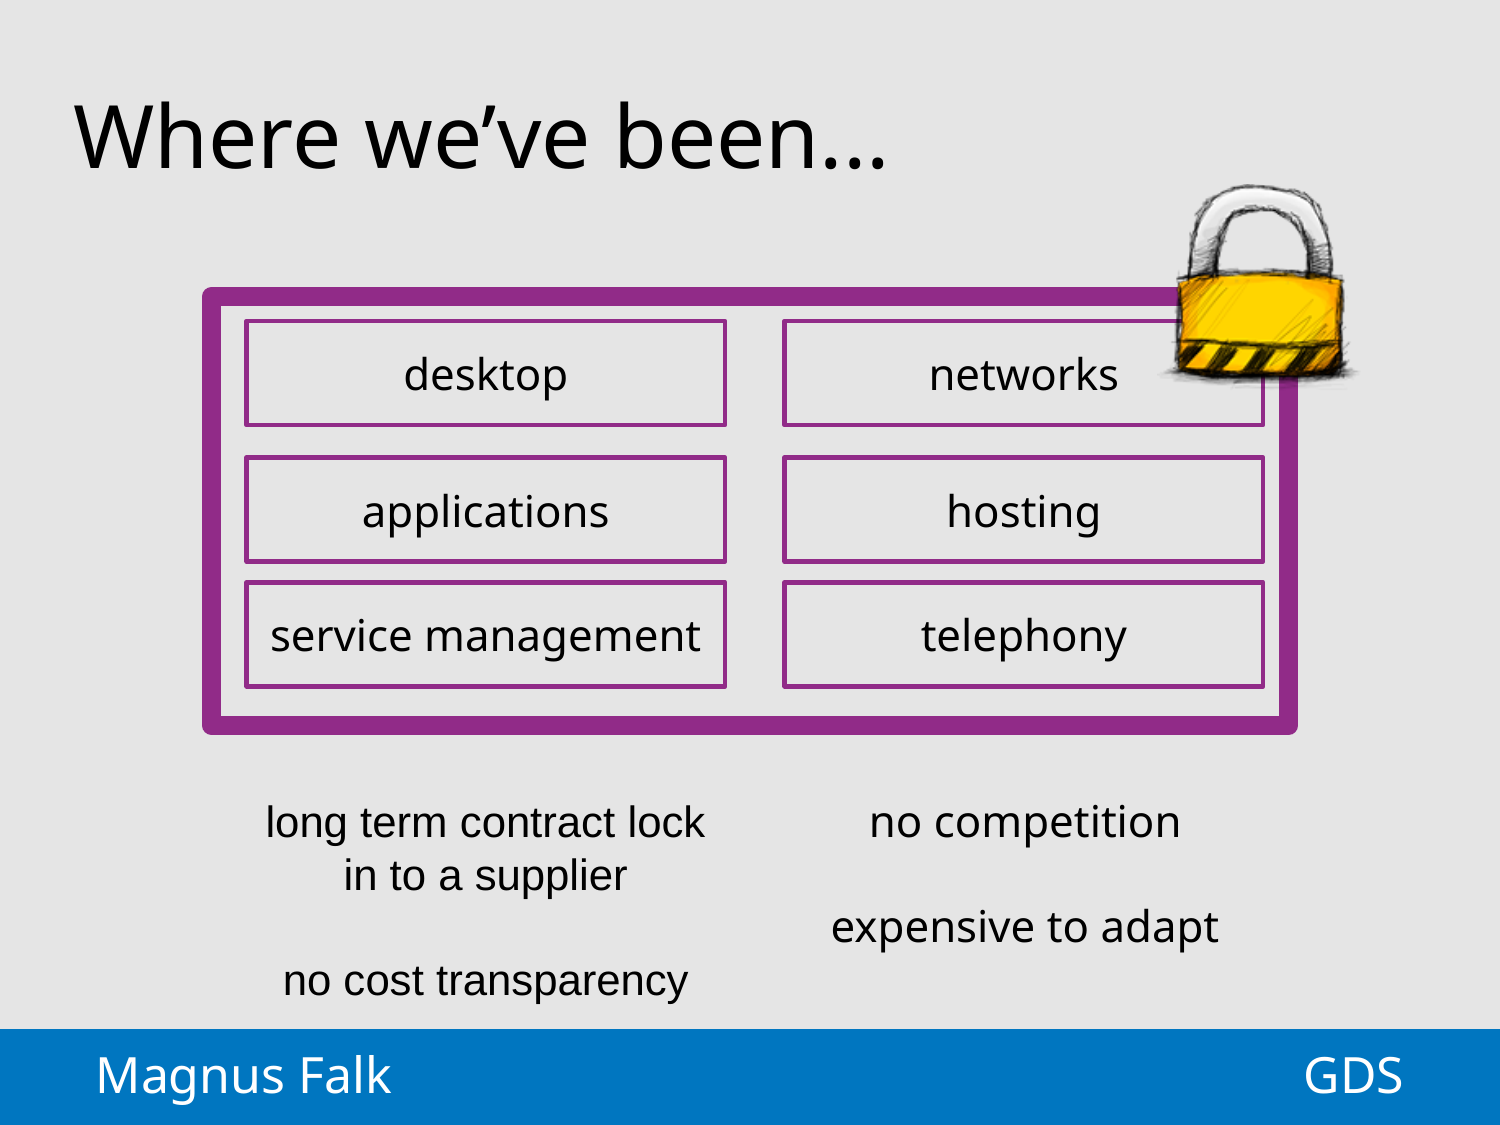

Where we’ve been...
desktop
networks
applications
hosting
service management
telephony
long term contract lock in to a supplier
no cost transparency
no competition
expensive to adapt
Magnus Falk
GDS